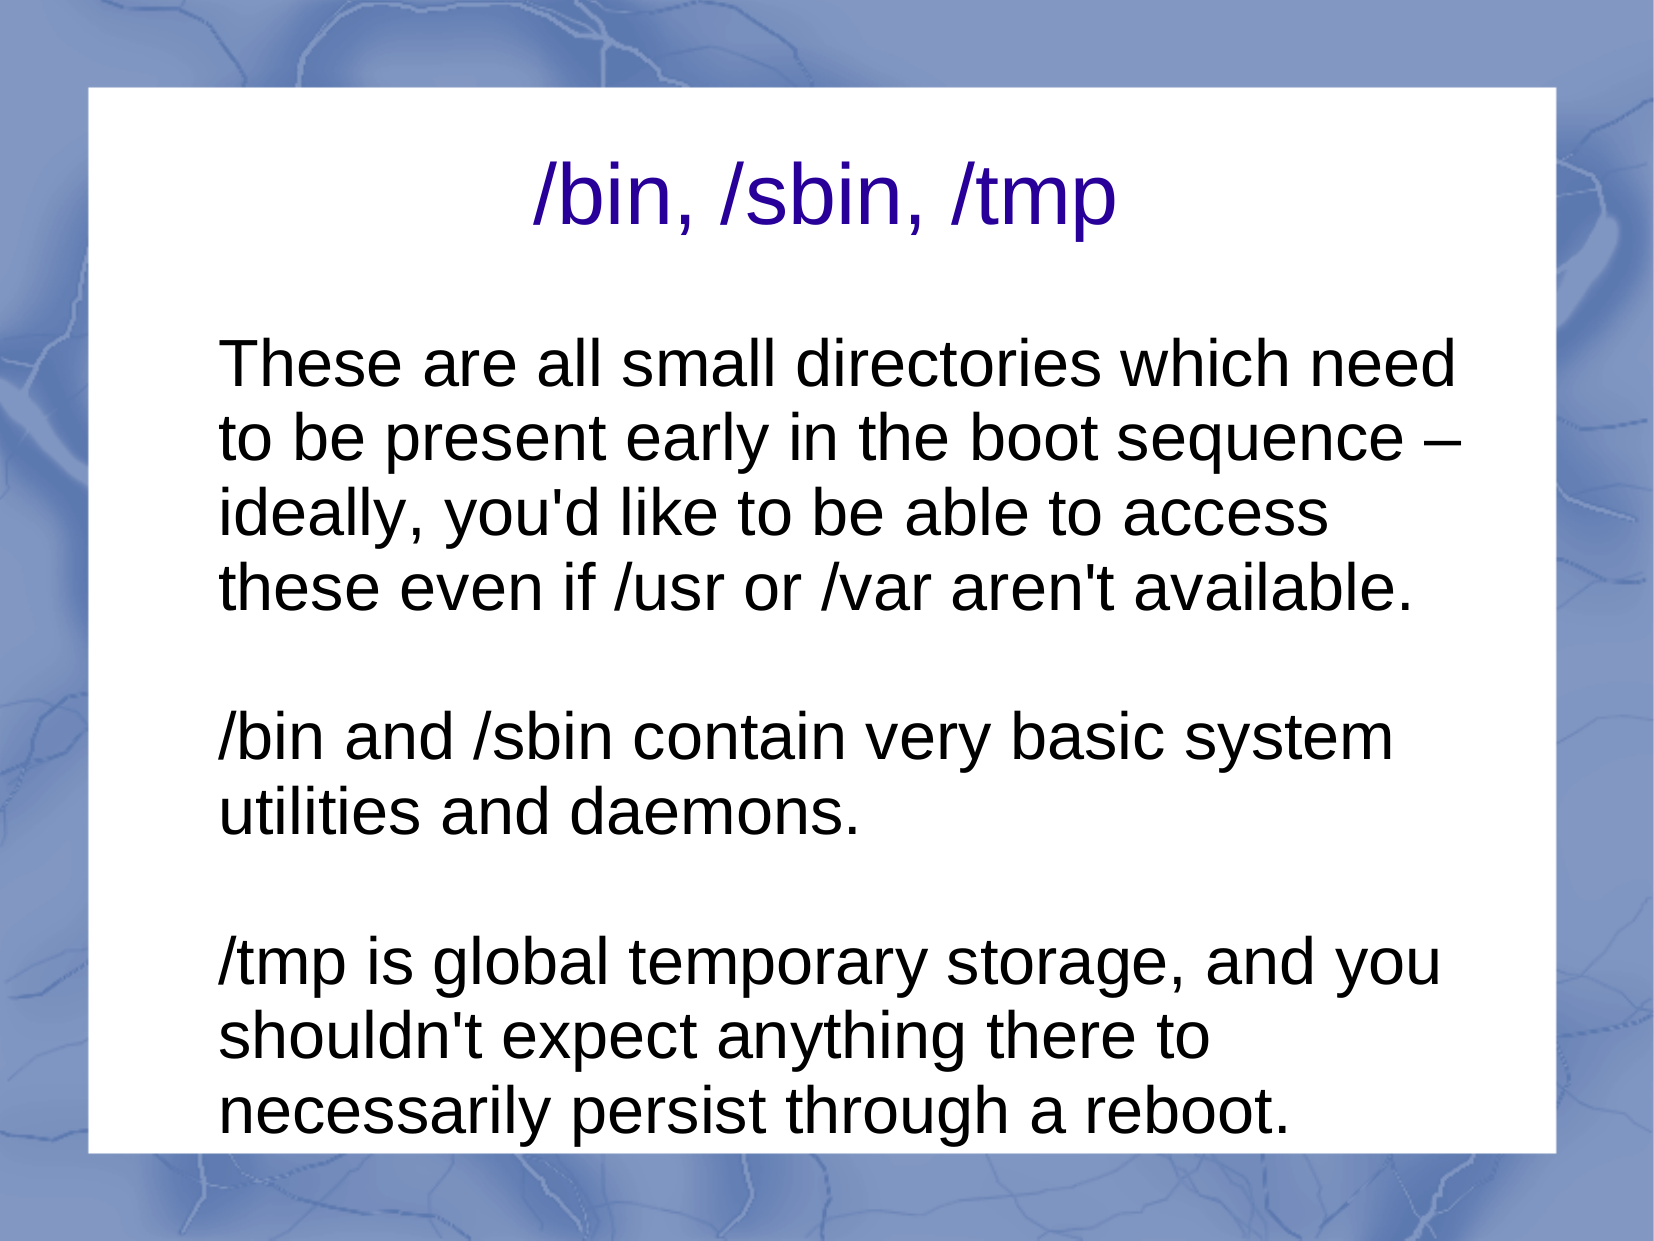

# /bin, /sbin, /tmp
These are all small directories which need to be present early in the boot sequence – ideally, you'd like to be able to access these even if /usr or /var aren't available.
/bin and /sbin contain very basic system utilities and daemons.
/tmp is global temporary storage, and you shouldn't expect anything there to necessarily persist through a reboot.